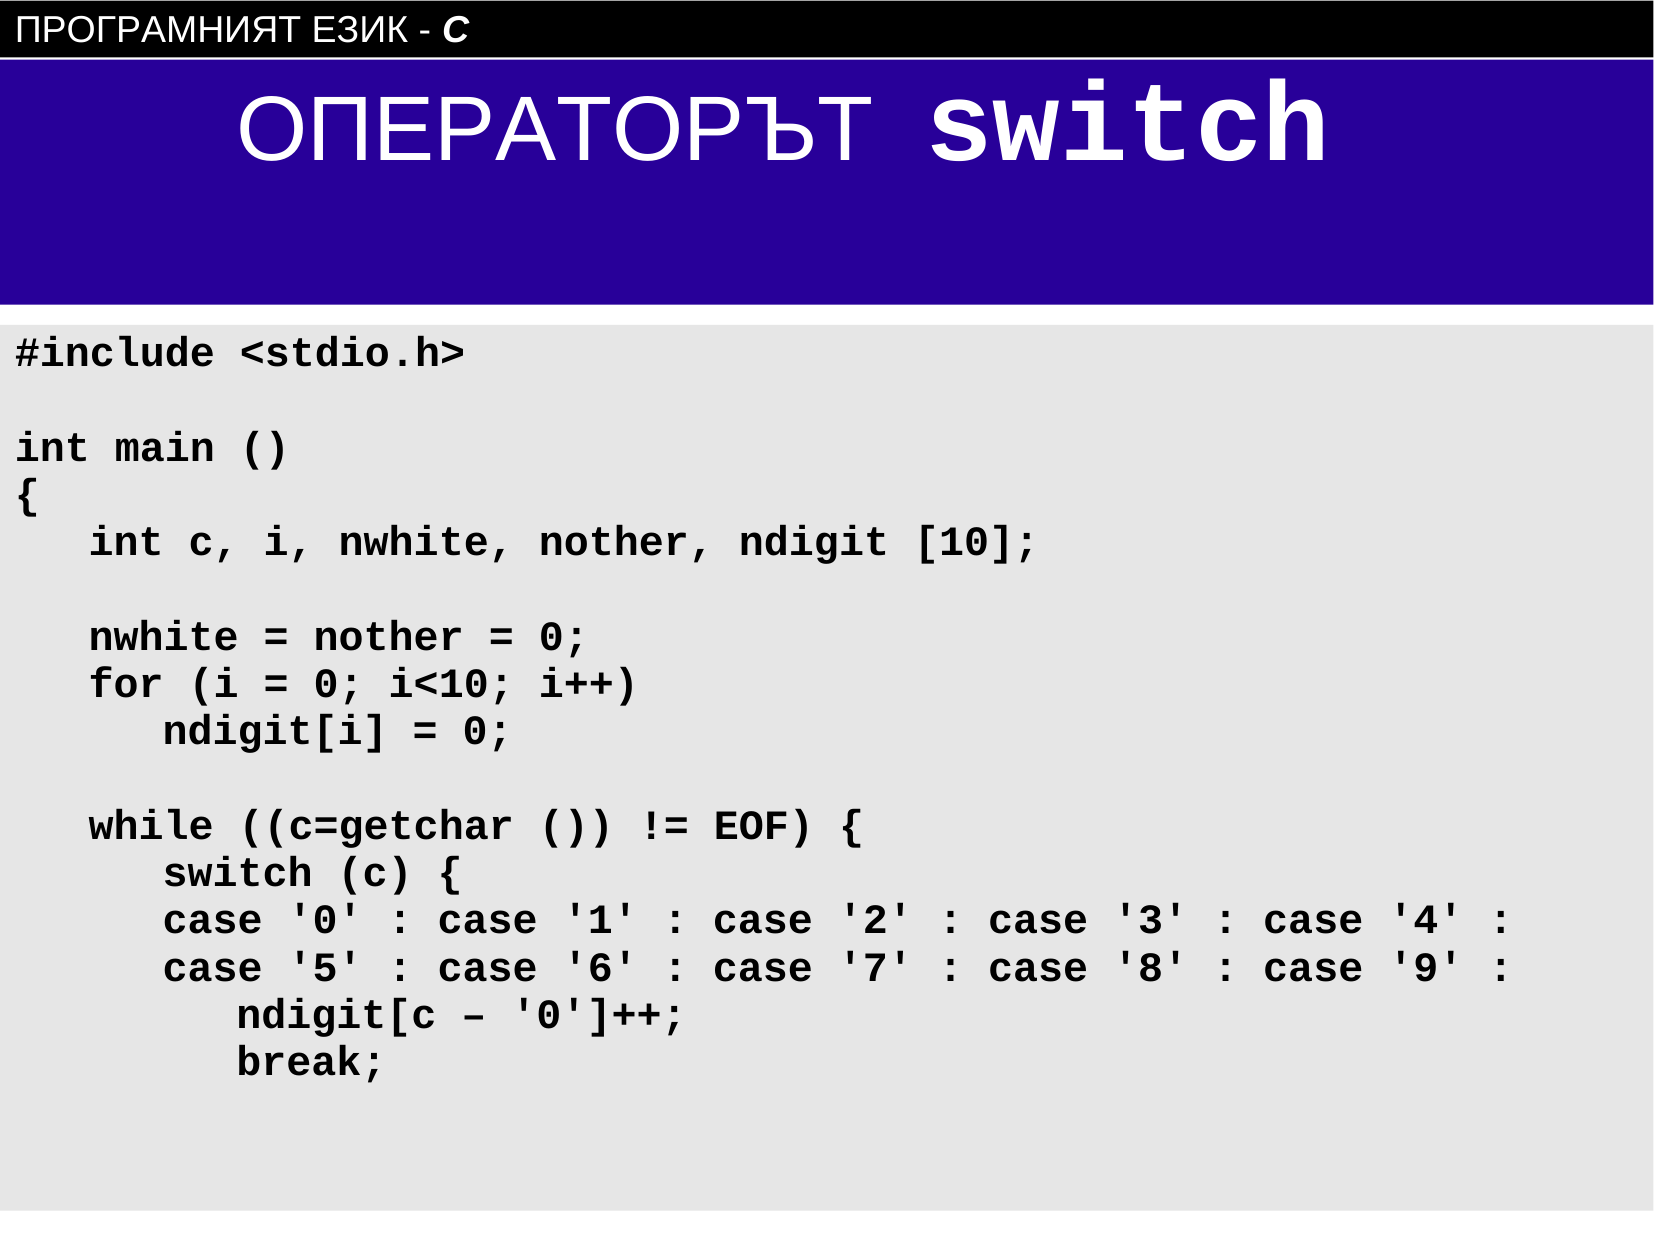

ПРОГРАМНИЯT ЕЗИК - С
			ОПЕРАТОРЪТ switch
#include <stdio.h>
int main ()
{
	int c, i, nwhite, nother, ndigit [10];
	nwhite = nother = 0;
	for (i = 0; i<10; i++)
		ndigit[i] = 0;
	while ((c=getchar ()) != EOF) {
		switch (c) {
		case '0' : case '1' : case '2' : case '3' : case '4' :
		case '5' : case '6' : case '7' : case '8' : case '9' :
			ndigit[c – '0']++;
			break;